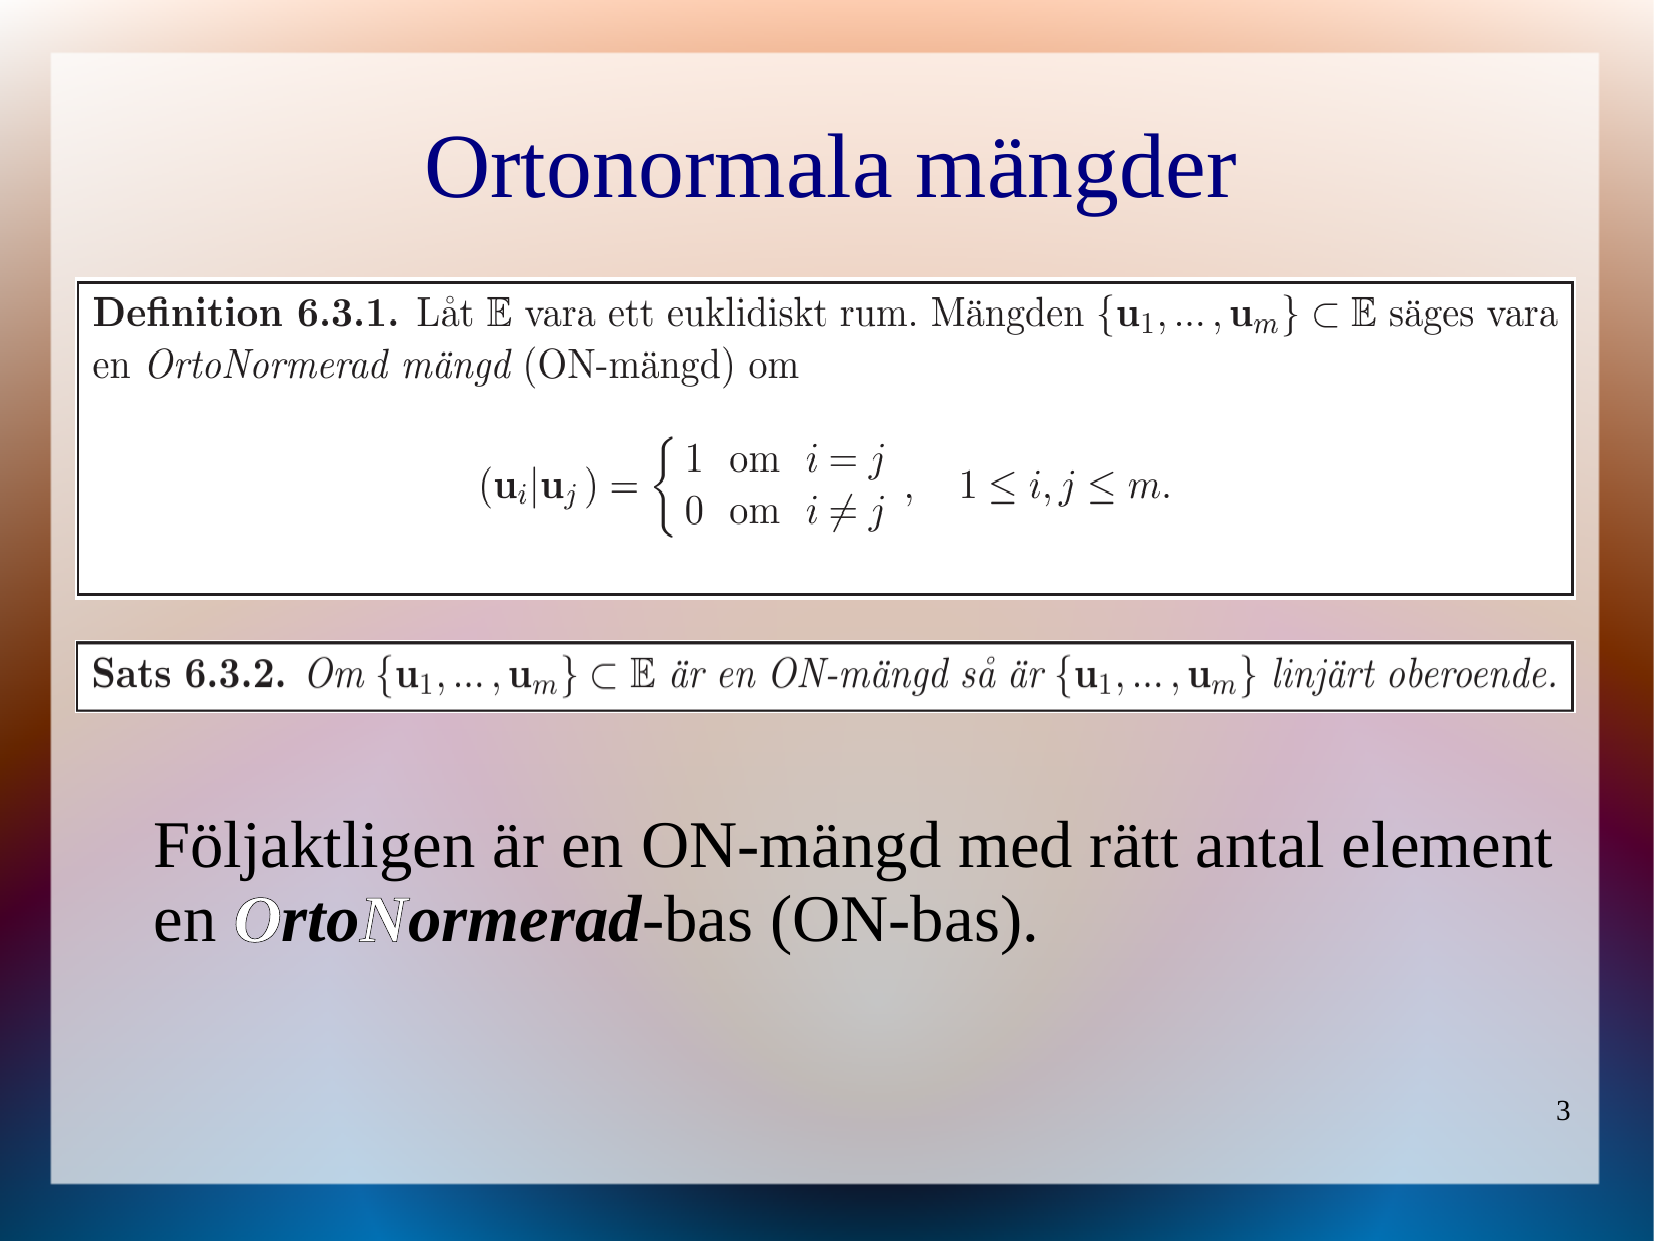

# Ortonormala mängder
Följaktligen är en ON-mängd med rätt antal element en OrtoNormerad-bas (ON-bas).
3